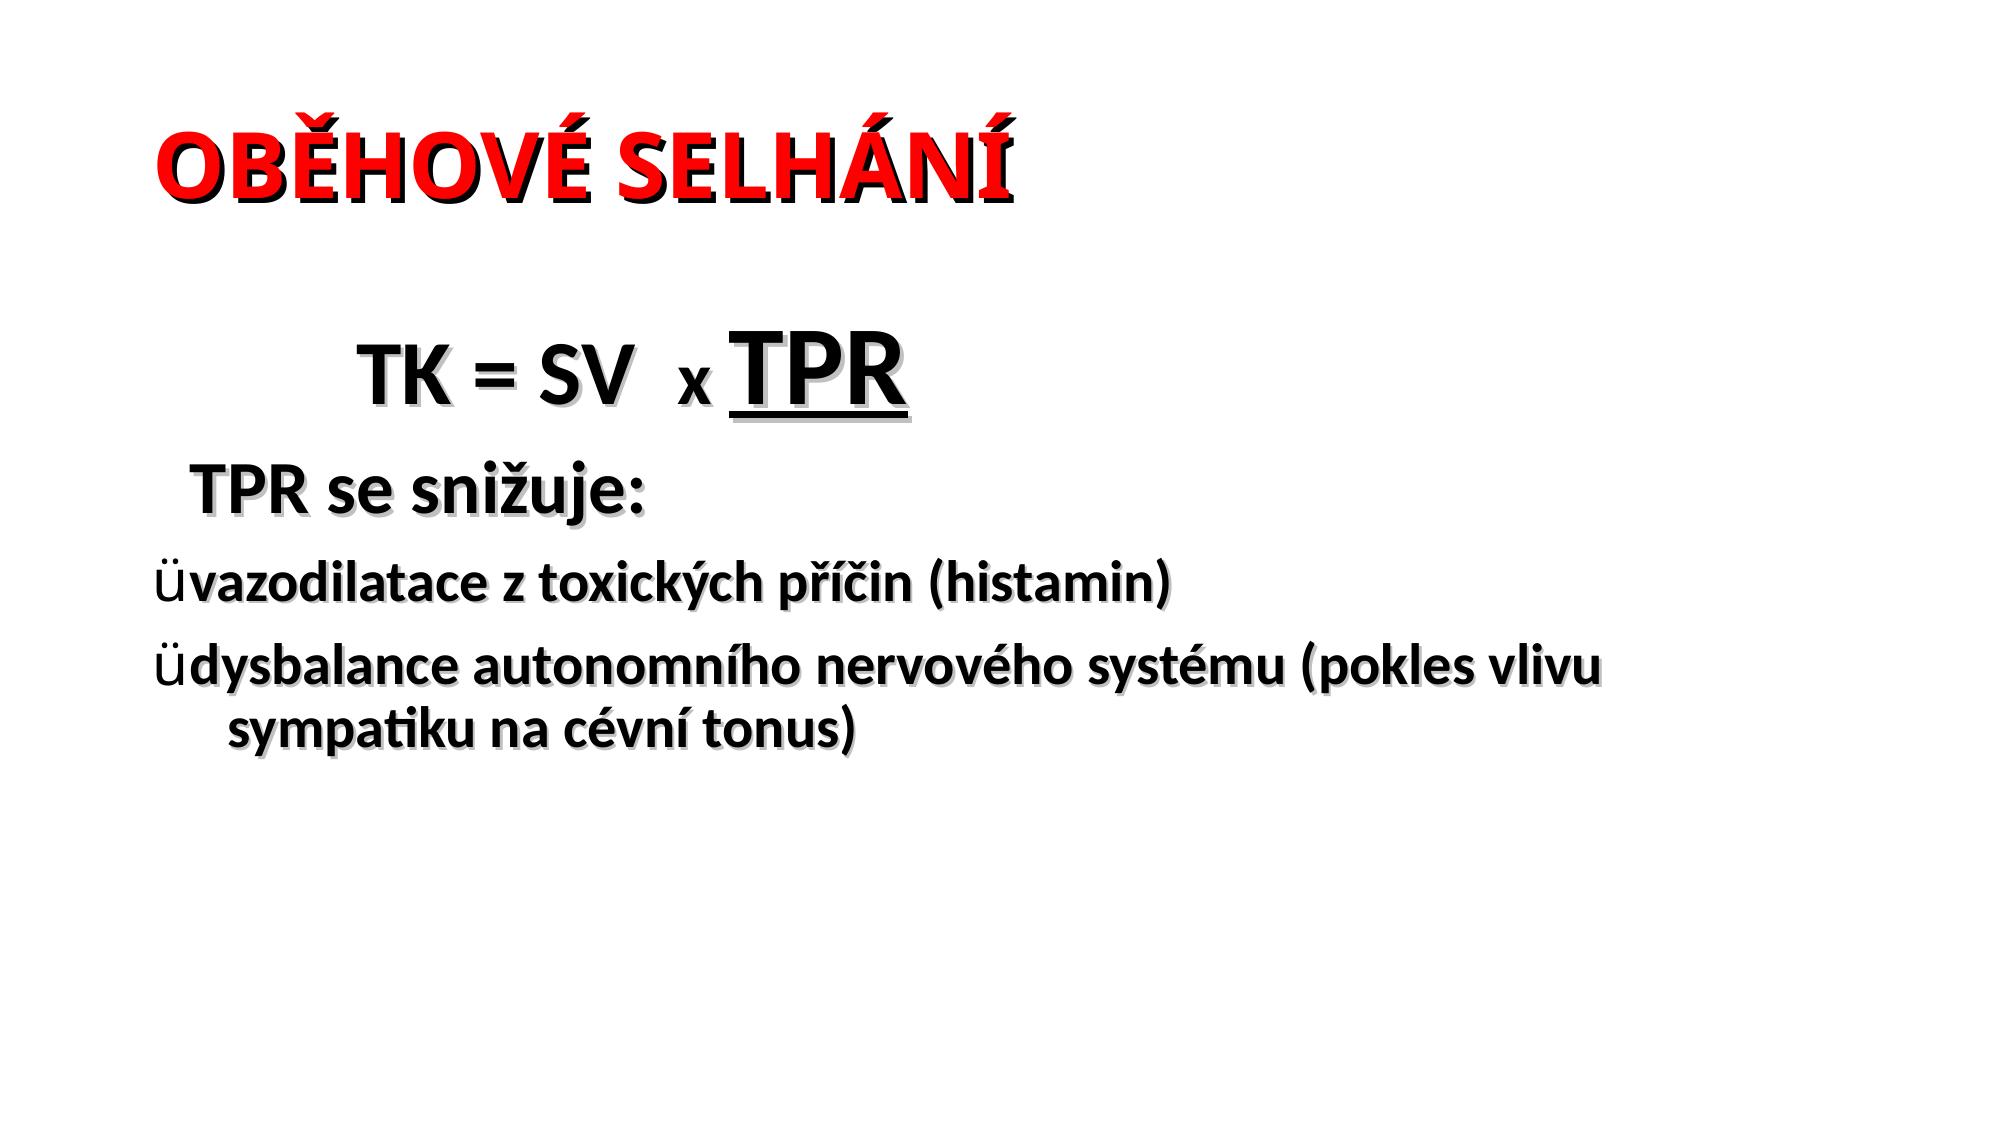

# OBĚHOVÉ SELHÁNÍ
 TK = SV x TPR
TPR se snižuje:
vazodilatace z toxických příčin (histamin)
dysbalance autonomního nervového systému (pokles vlivu sympatiku na cévní tonus)